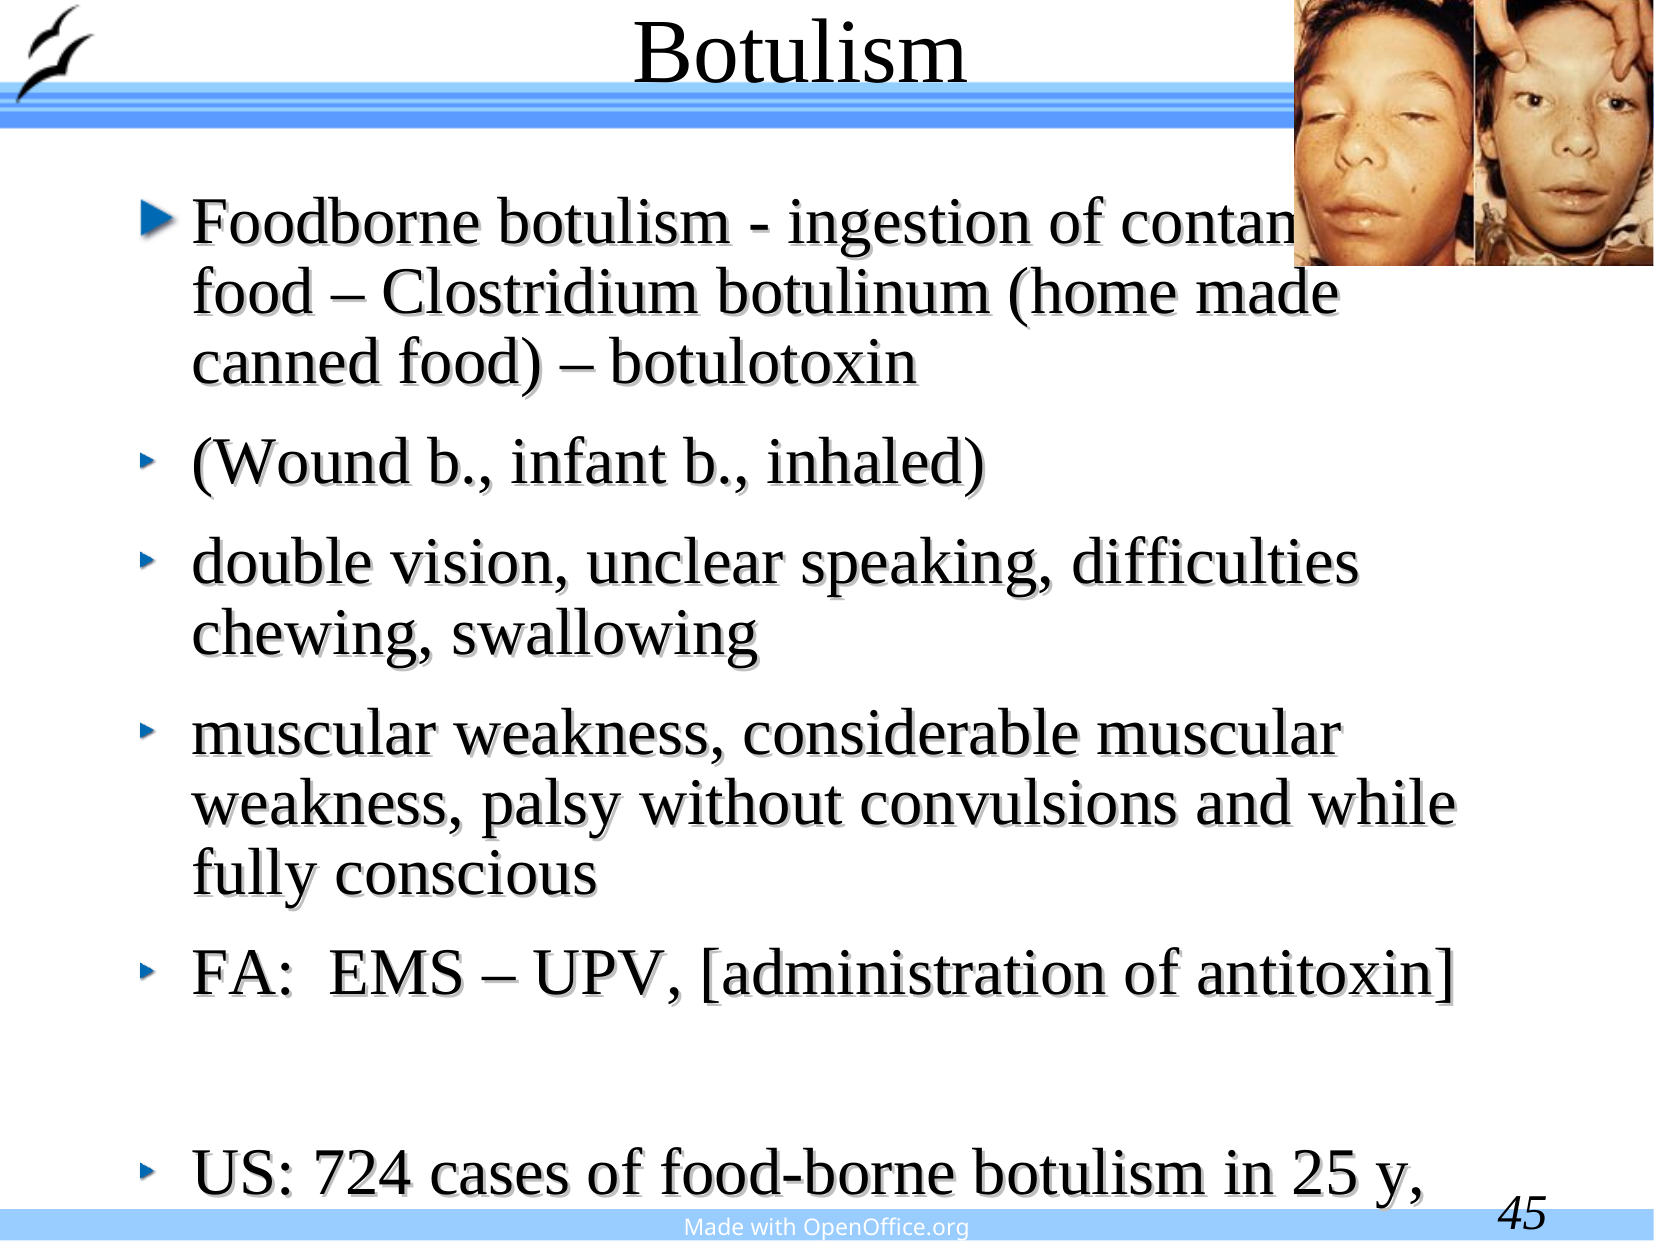

# Botulism
Foodborne botulism - ingestion of contaminated food – Clostridium botulinum (home made canned food) – botulotoxin
(Wound b., infant b., inhaled)
double vision, unclear speaking, difficulties chewing, swallowing
muscular weakness, considerable muscular weakness, palsy without convulsions and while fully conscious
FA: EMS – UPV, [administration of antitoxin]
US: 724 cases of food-borne botulism in 25 y,